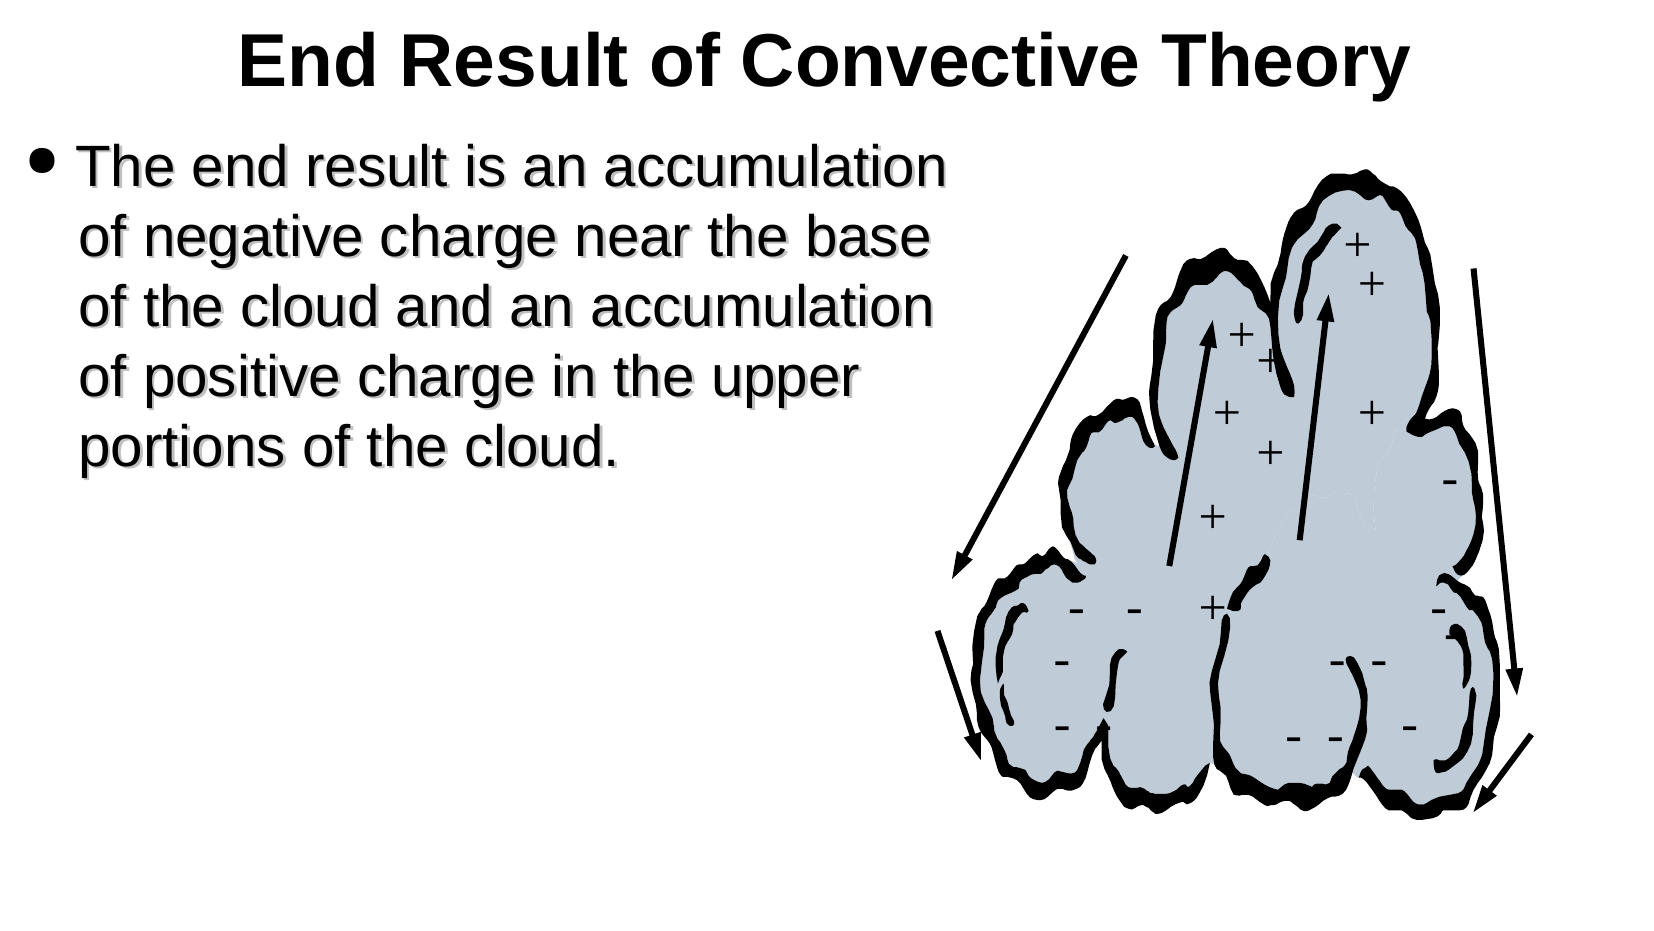

# End Result of Convective Theory
 The end result is an accumulation of negative charge near the base of the cloud and an accumulation of positive charge in the upper portions of the cloud.
+
+
+
+
+
+
+
-
+
+
-
-
-
-
-
- -
- -
-
- -